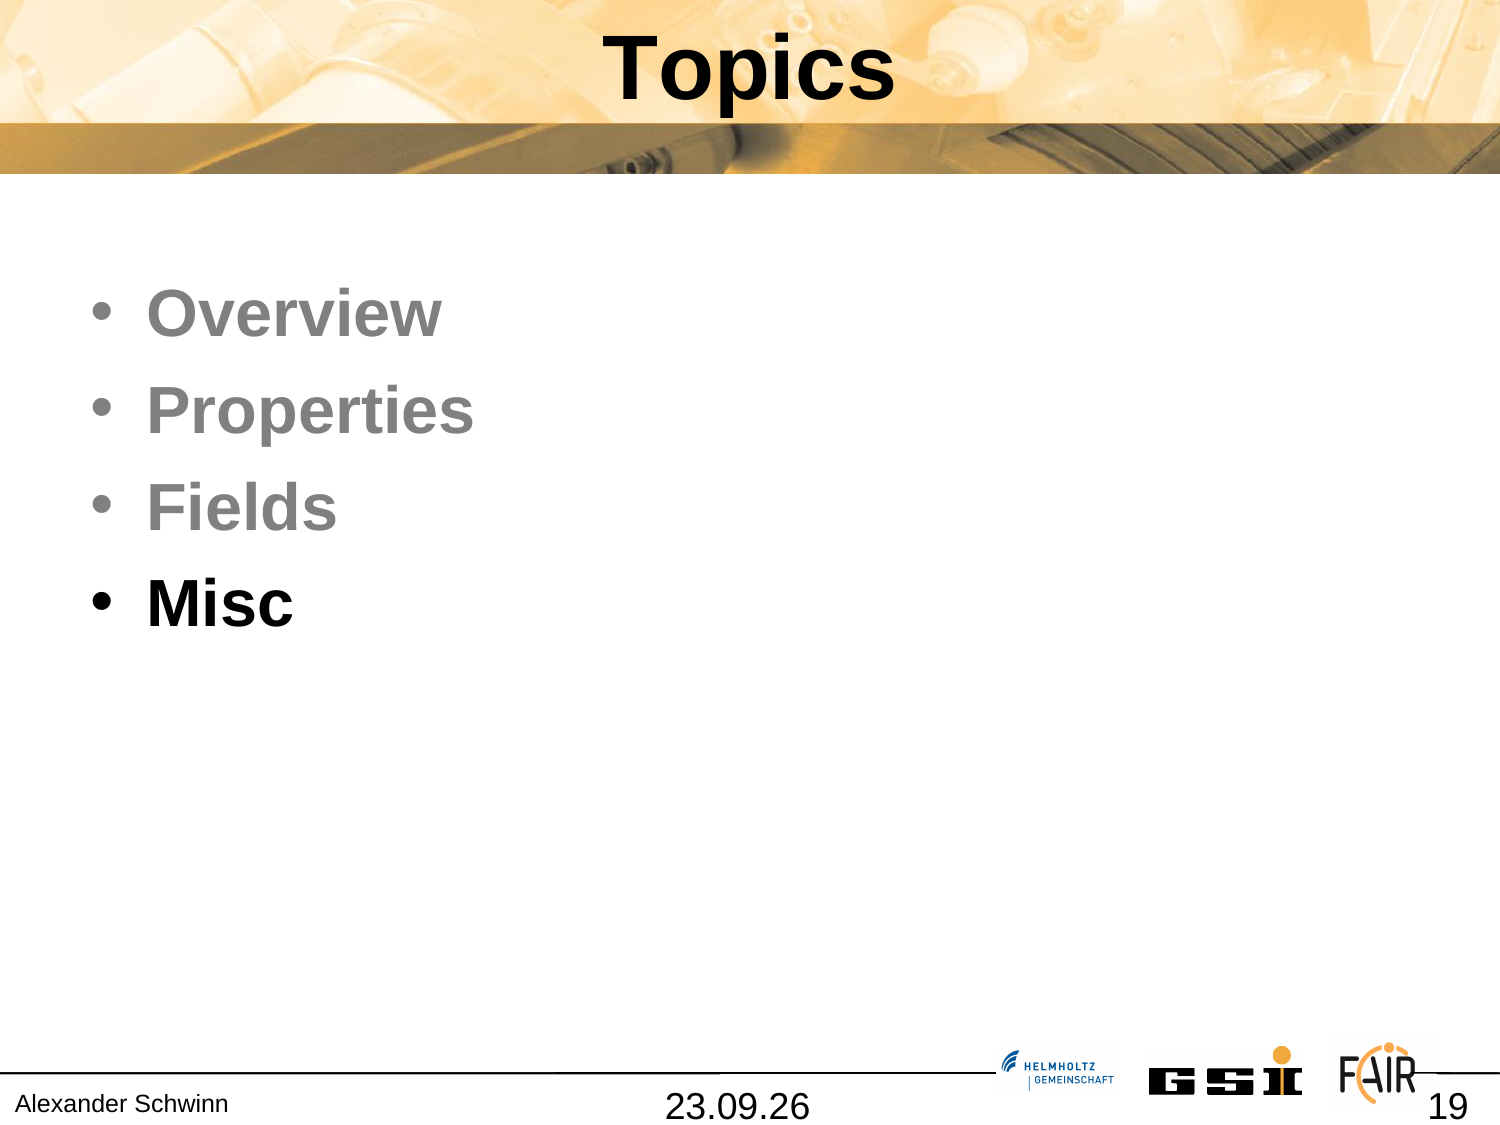

# Topics
Overview
Properties
Fields
Misc
19